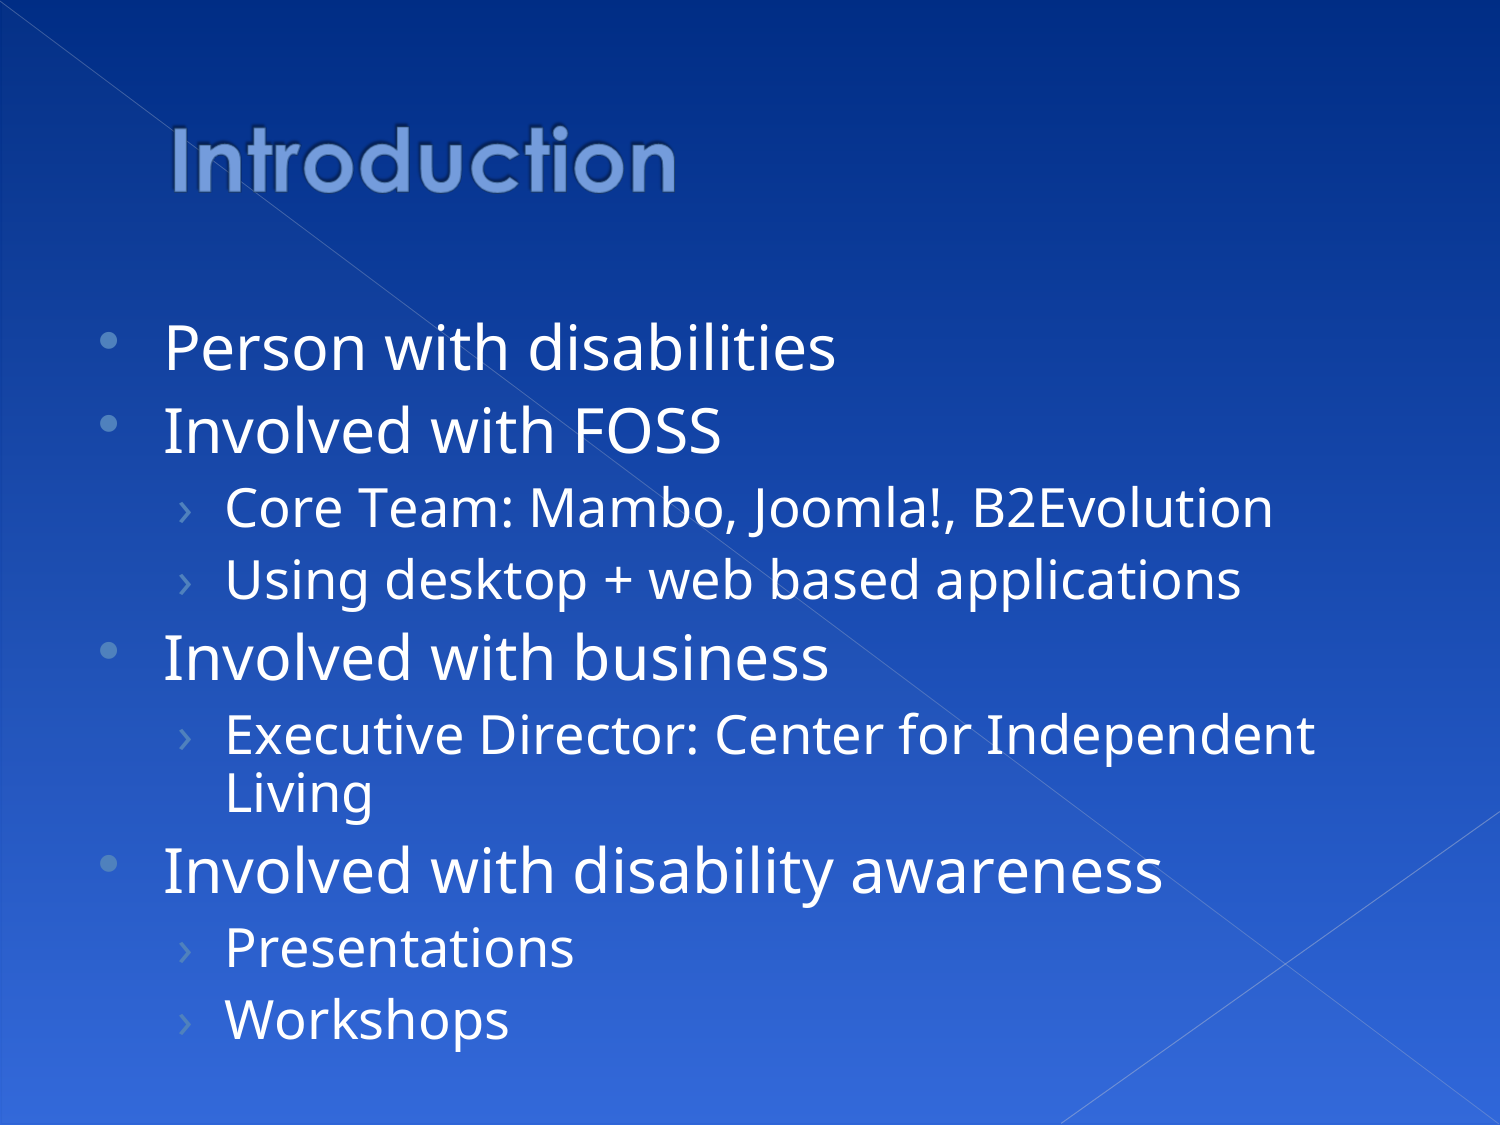

# Person with disabilities
Involved with FOSS
Core Team: Mambo, Joomla!, B2Evolution
Using desktop + web based applications
Involved with business
Executive Director: Center for Independent Living
Involved with disability awareness
Presentations
Workshops